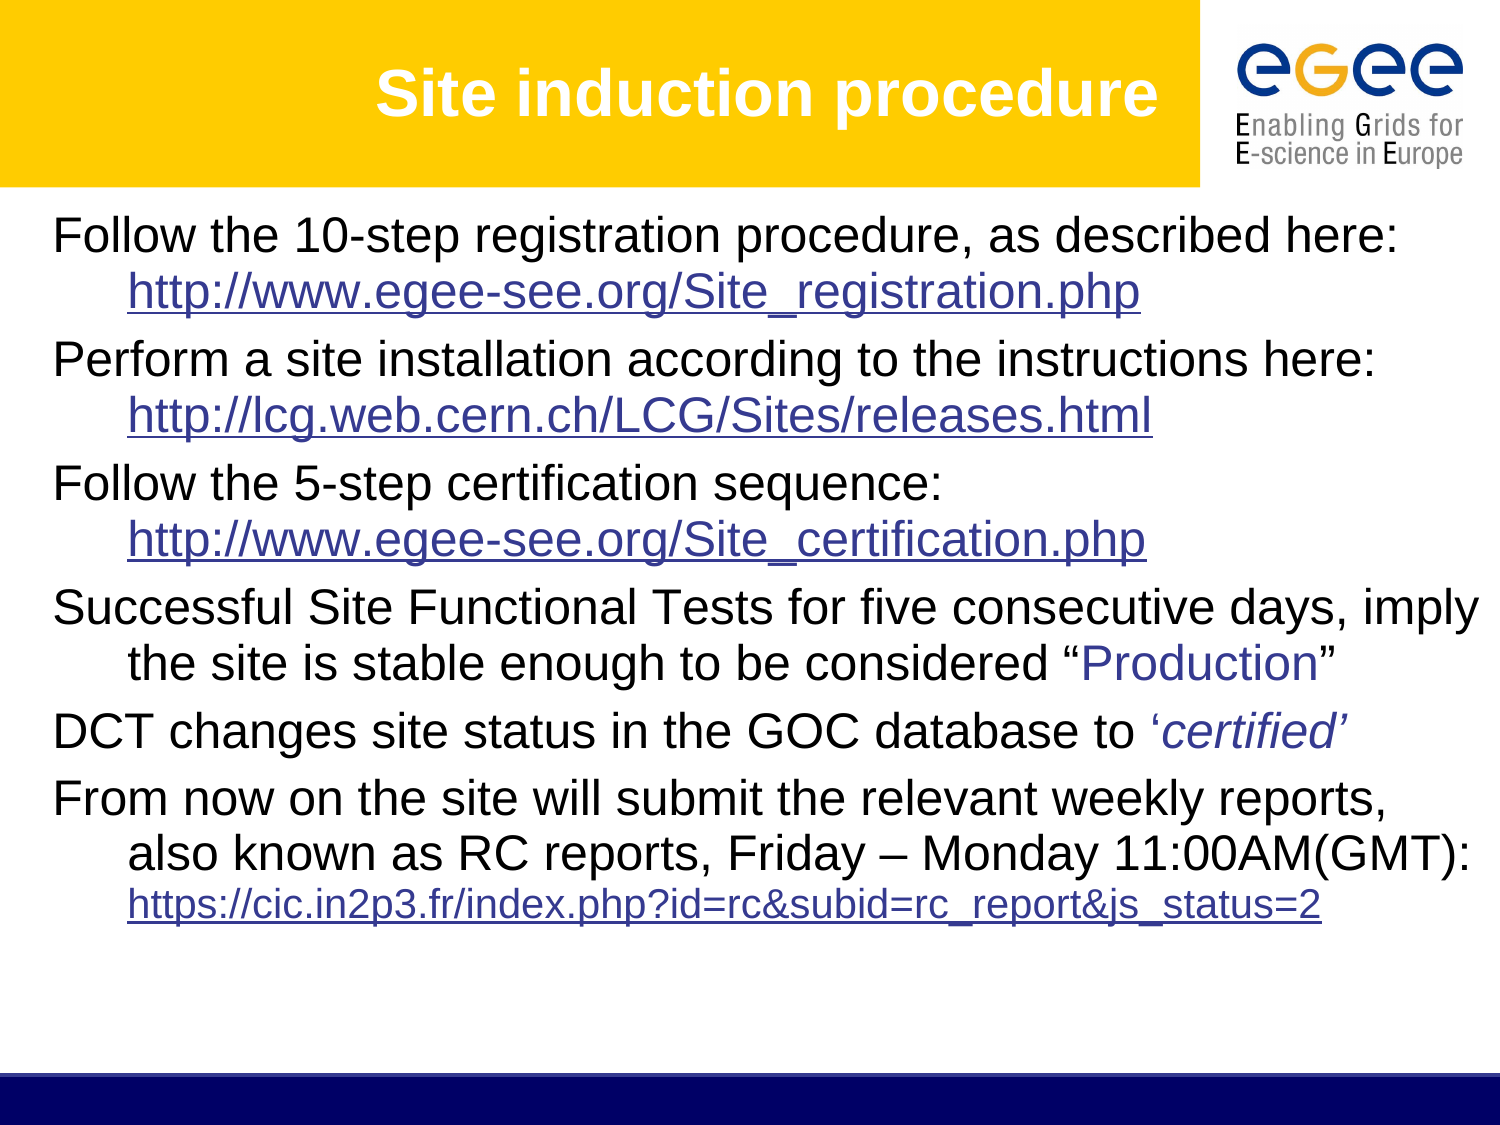

# Site induction procedure
Follow the 10-step registration procedure, as described here:
http://www.egee-see.org/Site_registration.php
Perform a site installation according to the instructions here:
http://lcg.web.cern.ch/LCG/Sites/releases.html
Follow the 5-step certification sequence:
http://www.egee-see.org/Site_certification.php
Successful Site Functional Tests for five consecutive days, imply the site is stable enough to be considered “Production”
DCT changes site status in the GOC database to ‘certified’
From now on the site will submit the relevant weekly reports,
also known as RC reports, Friday – Monday 11:00AM(GMT):
https://cic.in2p3.fr/index.php?id=rc&subid=rc_report&js_status=2